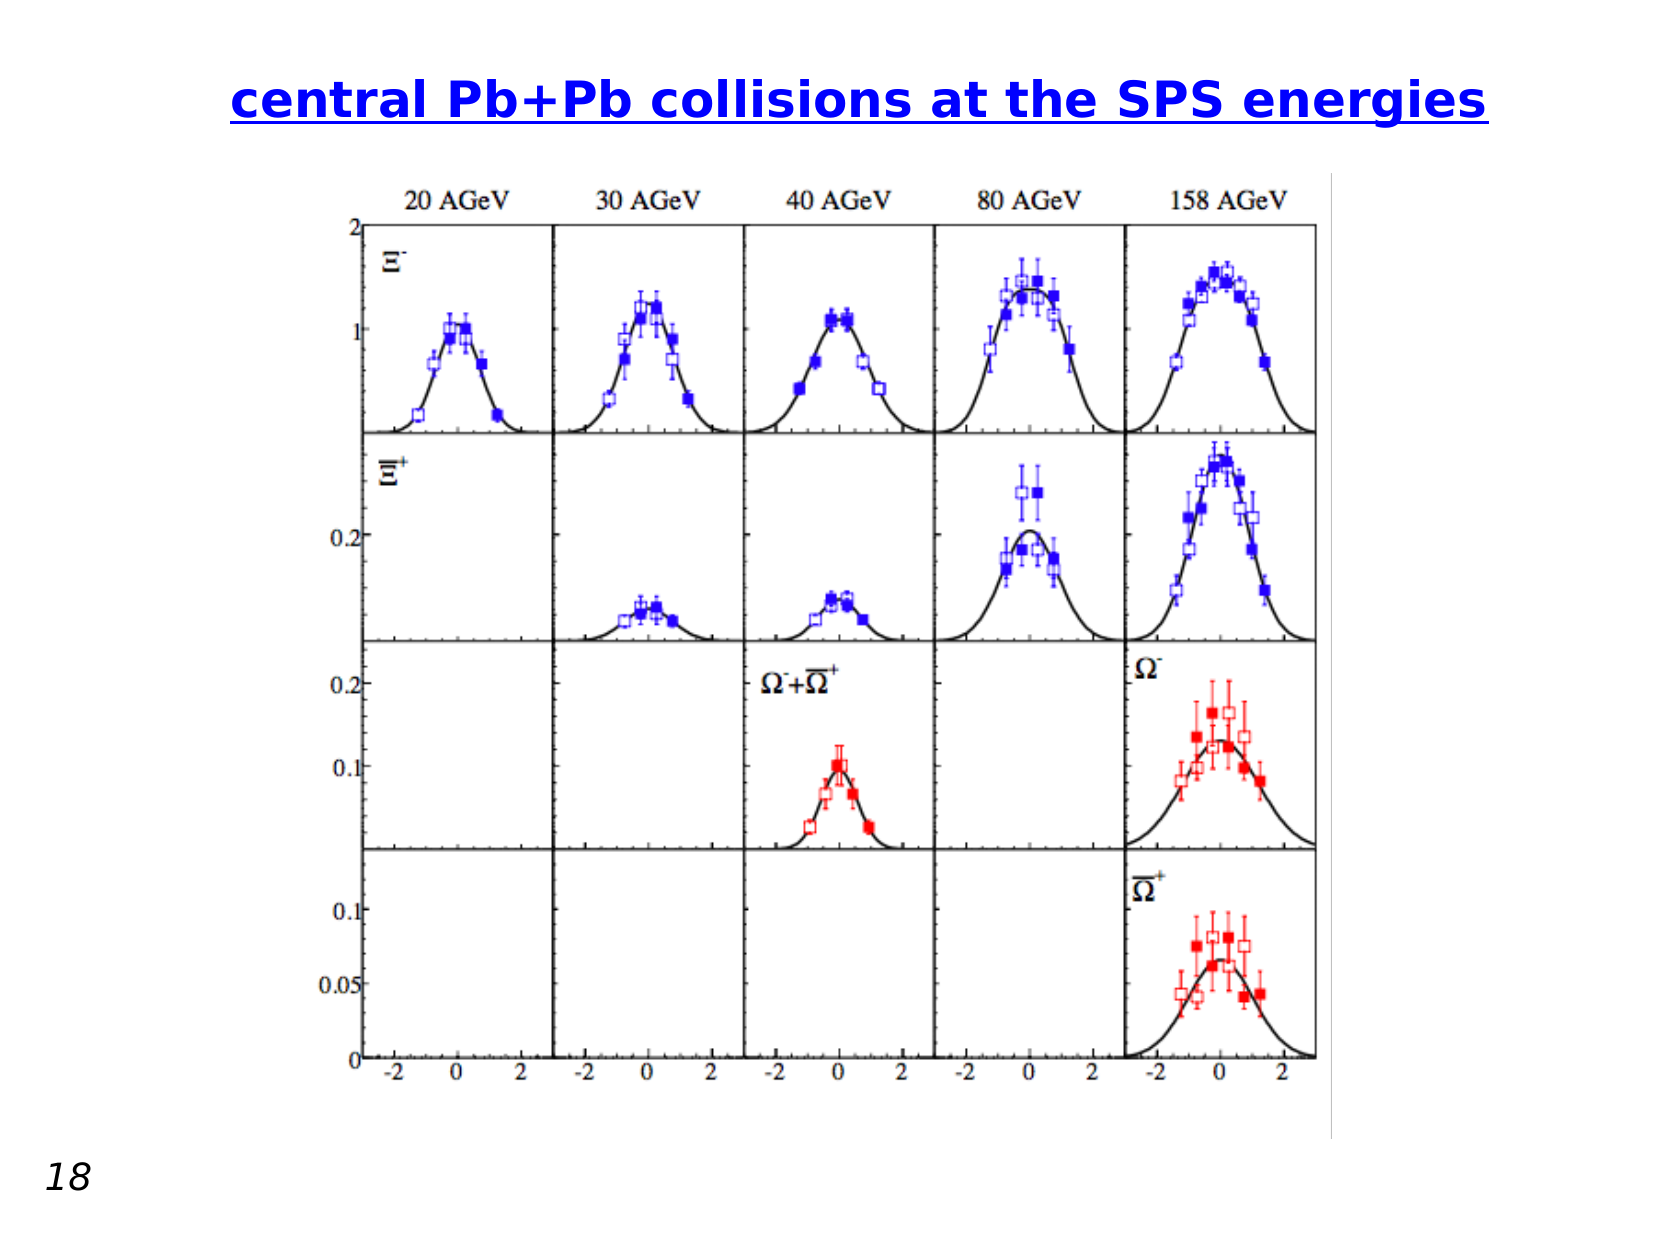

central Pb+Pb collisions at the SPS energies